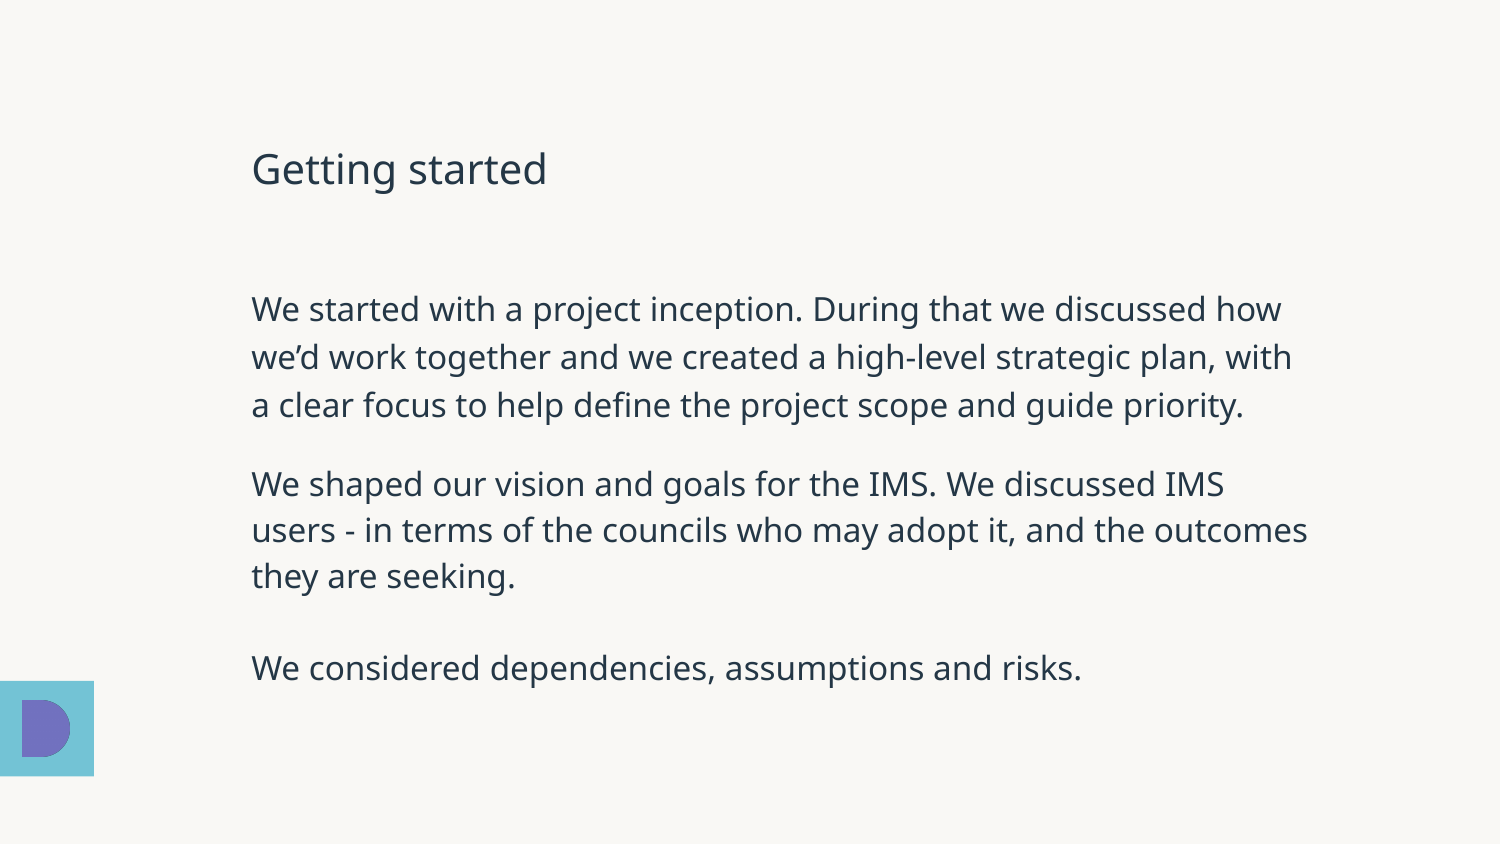

# Getting started
We started with a project inception. During that we discussed how we’d work together and we created a high-level strategic plan, with a clear focus to help define the project scope and guide priority.
We shaped our vision and goals for the IMS. We discussed IMS users - in terms of the councils who may adopt it, and the outcomes they are seeking.
We considered dependencies, assumptions and risks.